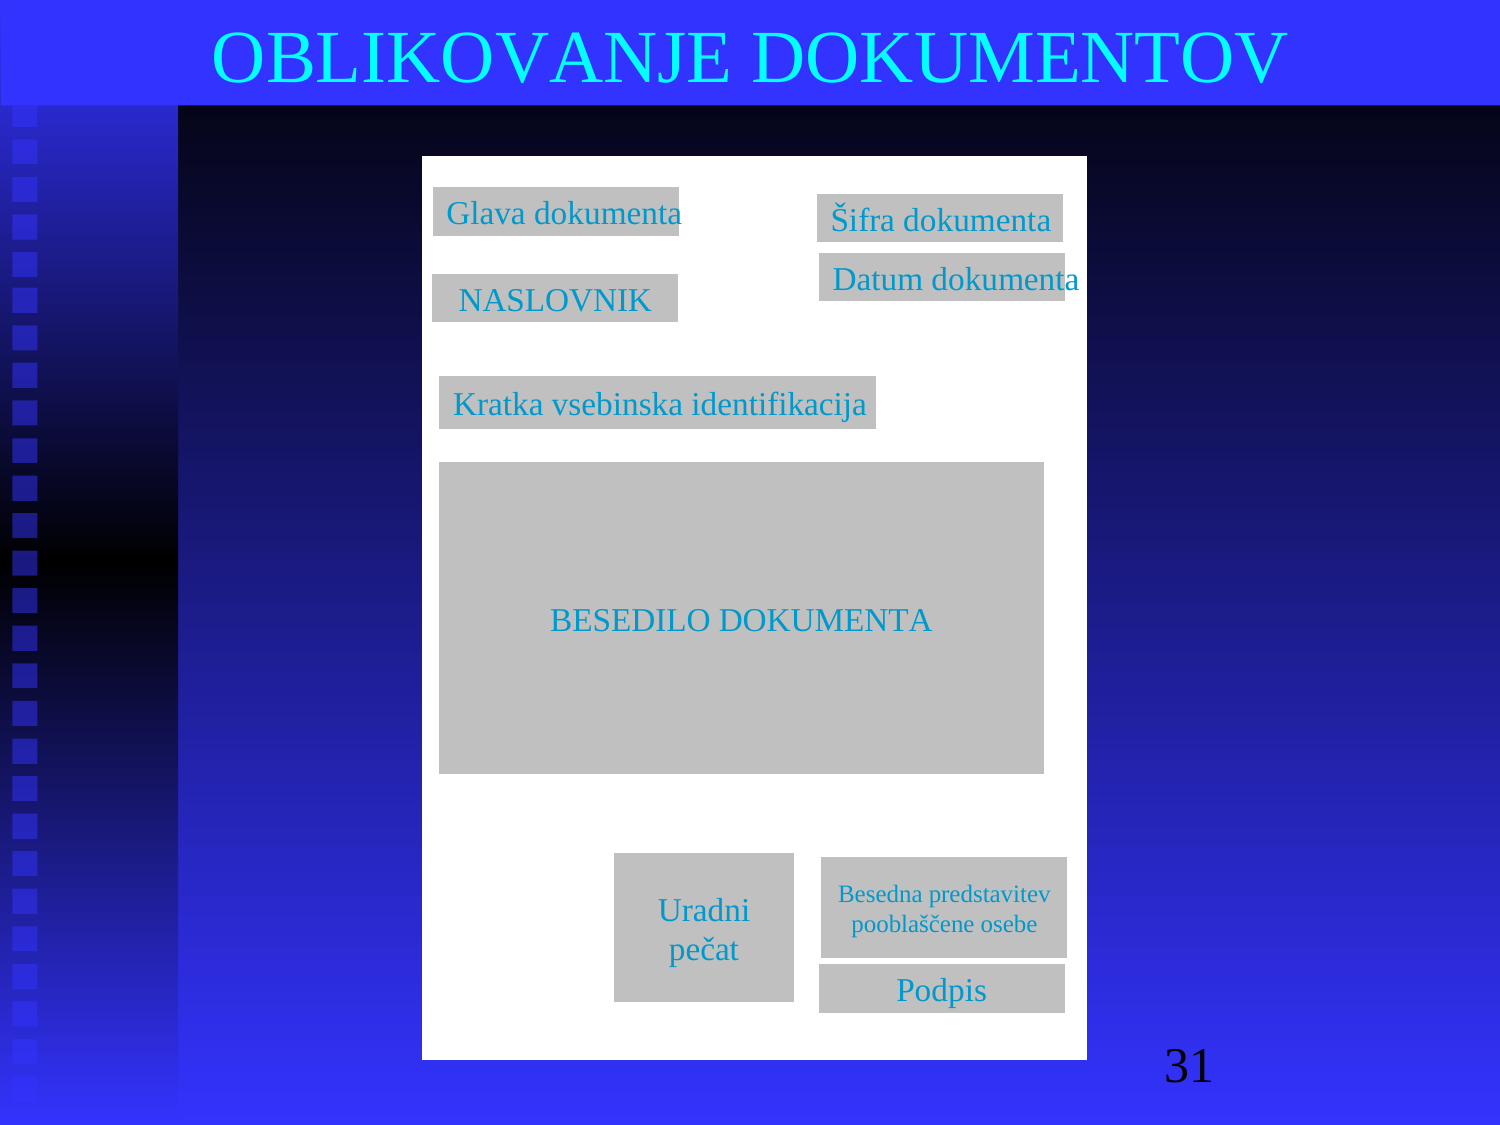

OBLIKOVANJE DOKUMENTOV
Glava dokumenta
Šifra dokumenta
Datum dokumenta
NASLOVNIK
Kratka vsebinska identifikacija
BESEDILO DOKUMENTA
Uradni
pečat
Besedna predstavitev
pooblaščene osebe
Podpis
31